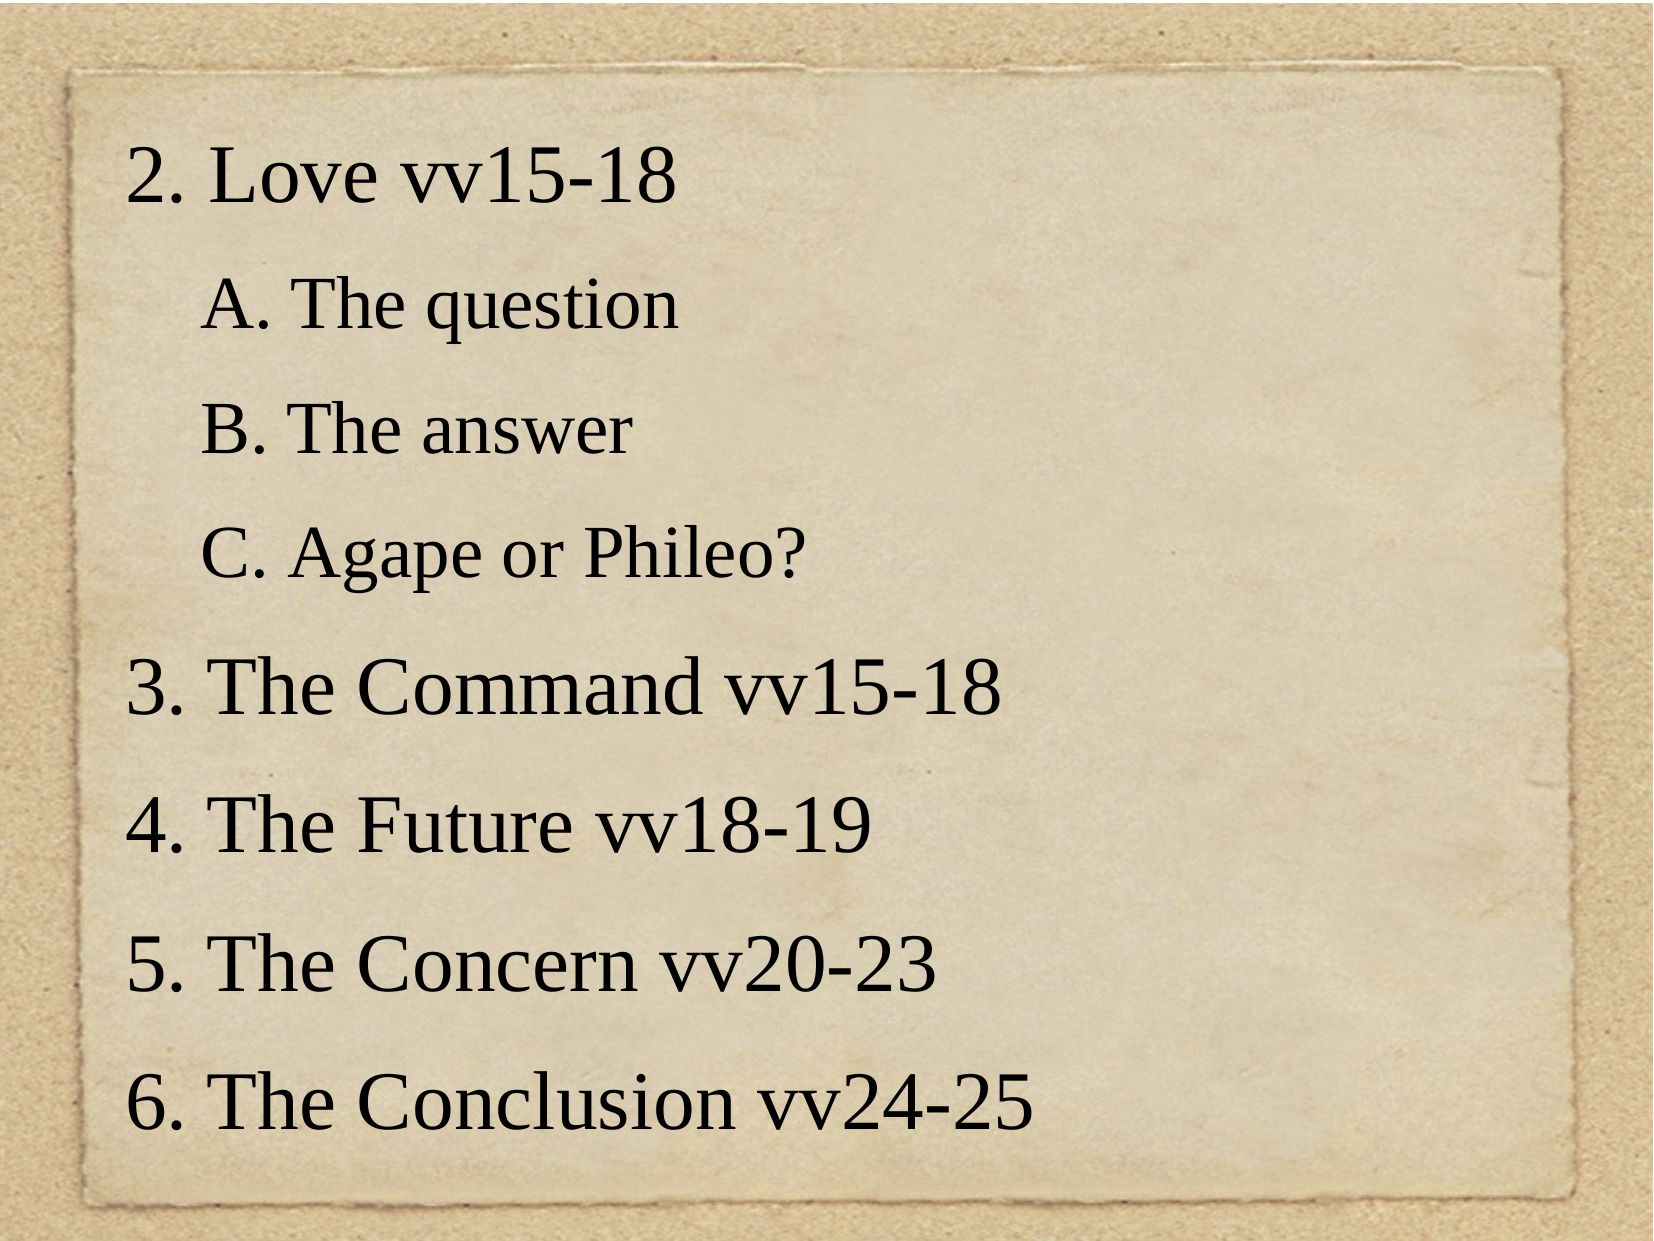

2. Love vv15-18
	A. The question
	B. The answer
	C. Agape or Phileo?
3. The Command vv15-18
4. The Future vv18-19
5. The Concern vv20-23
6. The Conclusion vv24-25